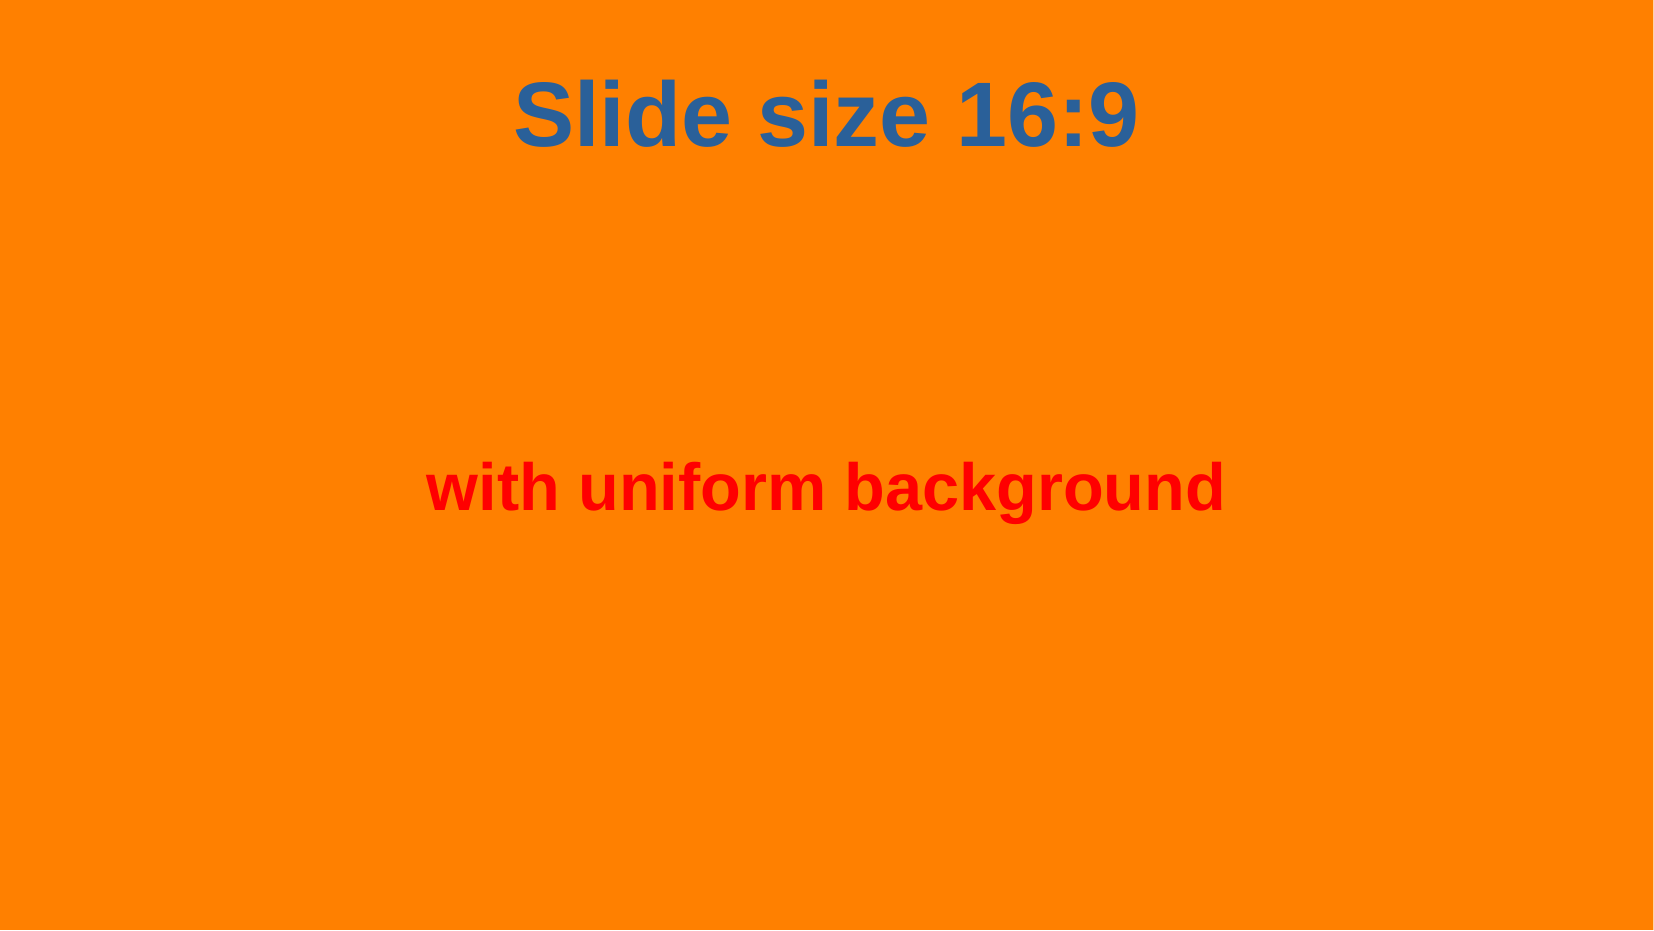

# Slide size 16:9
with uniform background